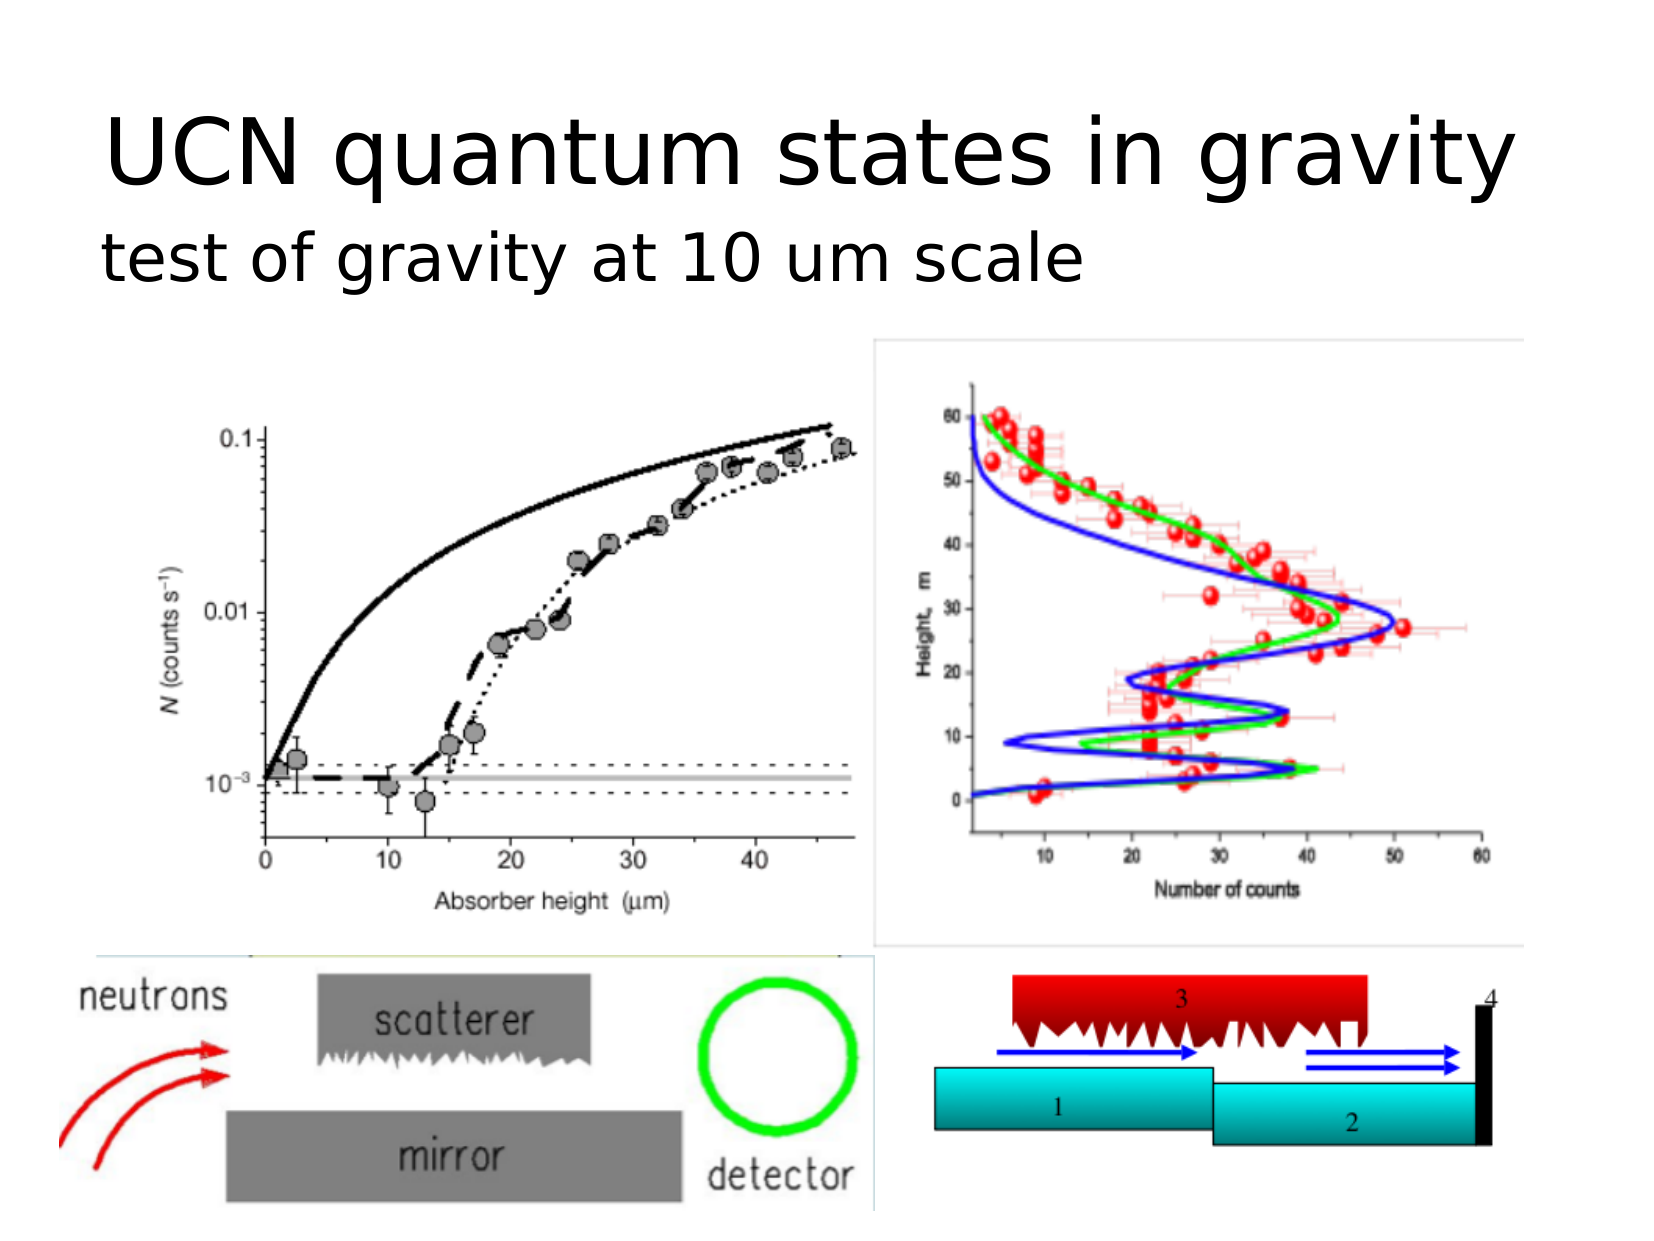

# UCN quantum states in gravity
test of gravity at 10 um scale